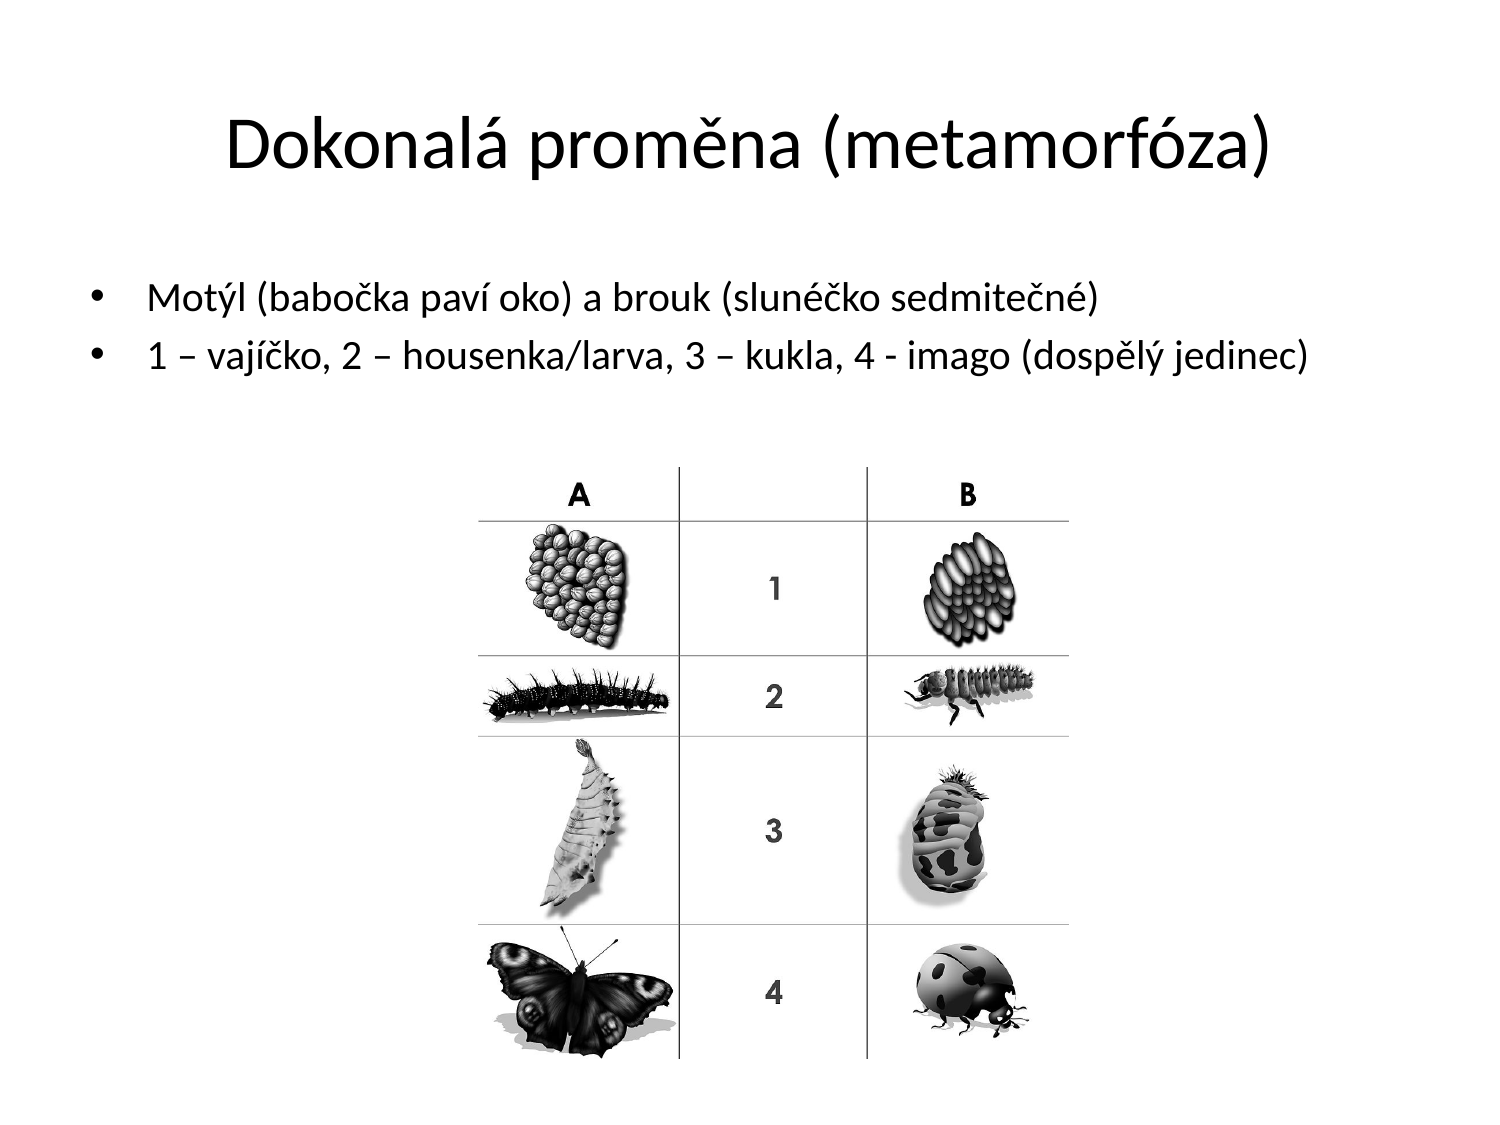

# Dokonalá proměna (metamorfóza)
Motýl (babočka paví oko) a brouk (slunéčko sedmitečné)
1 – vajíčko, 2 – housenka/larva, 3 – kukla, 4 - imago (dospělý jedinec)